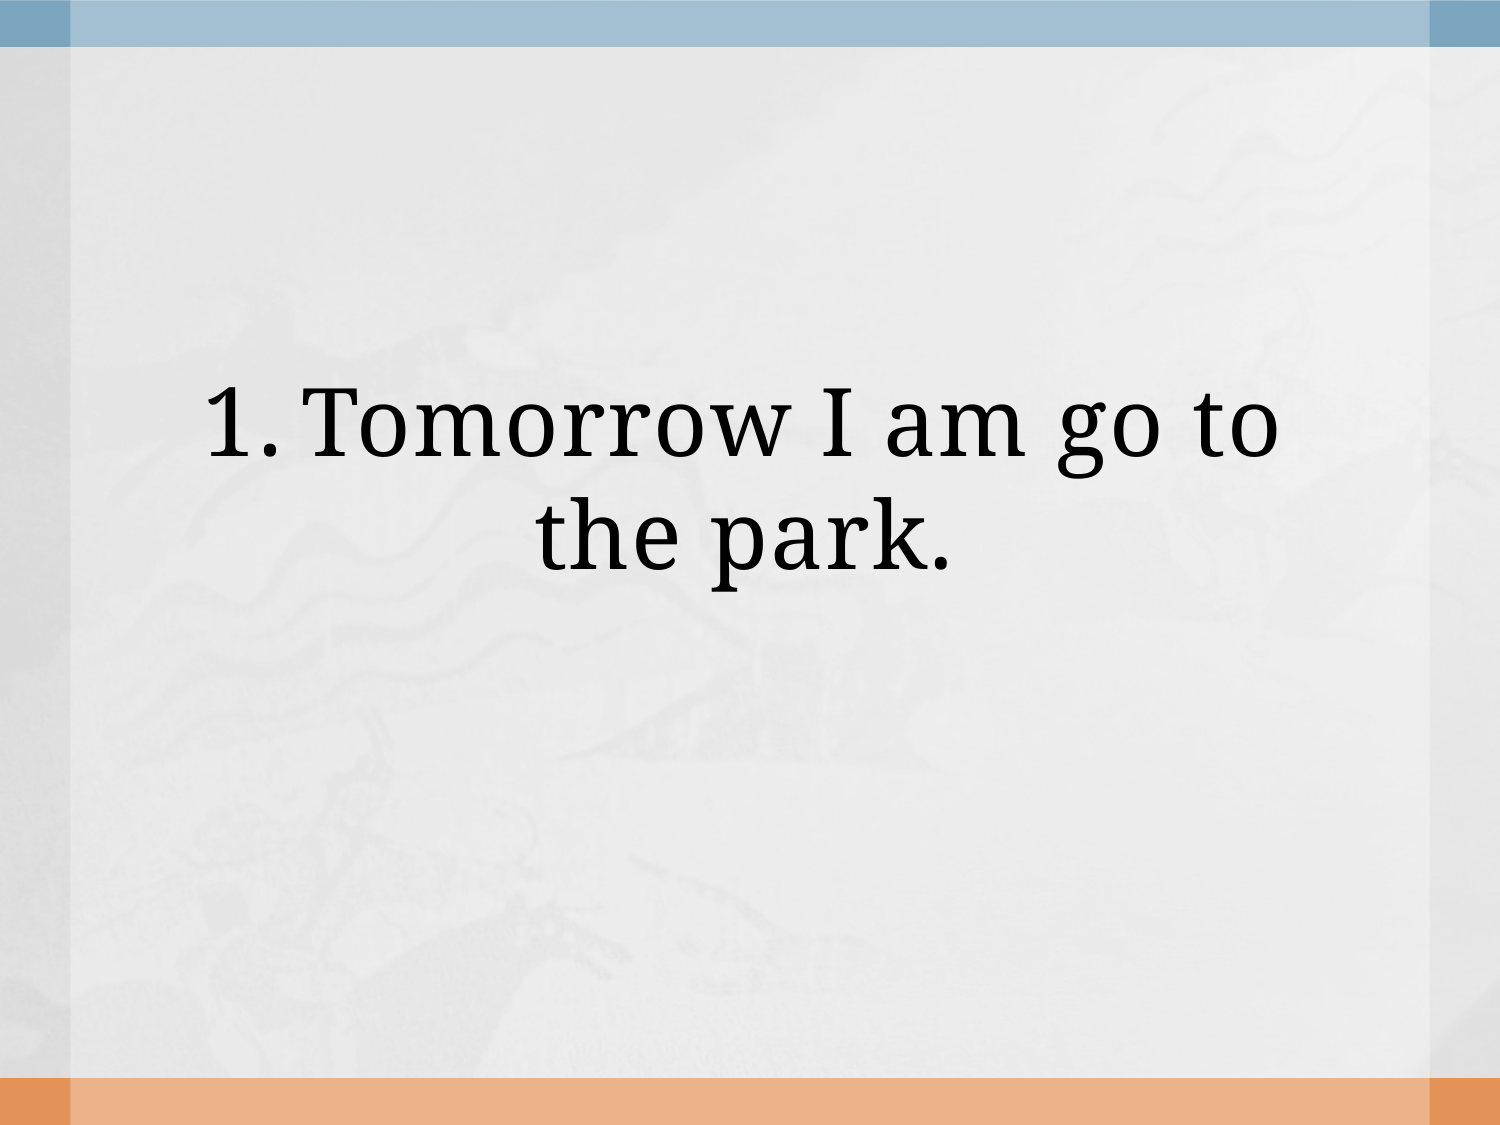

# 1. Tomorrow I am go to the park.